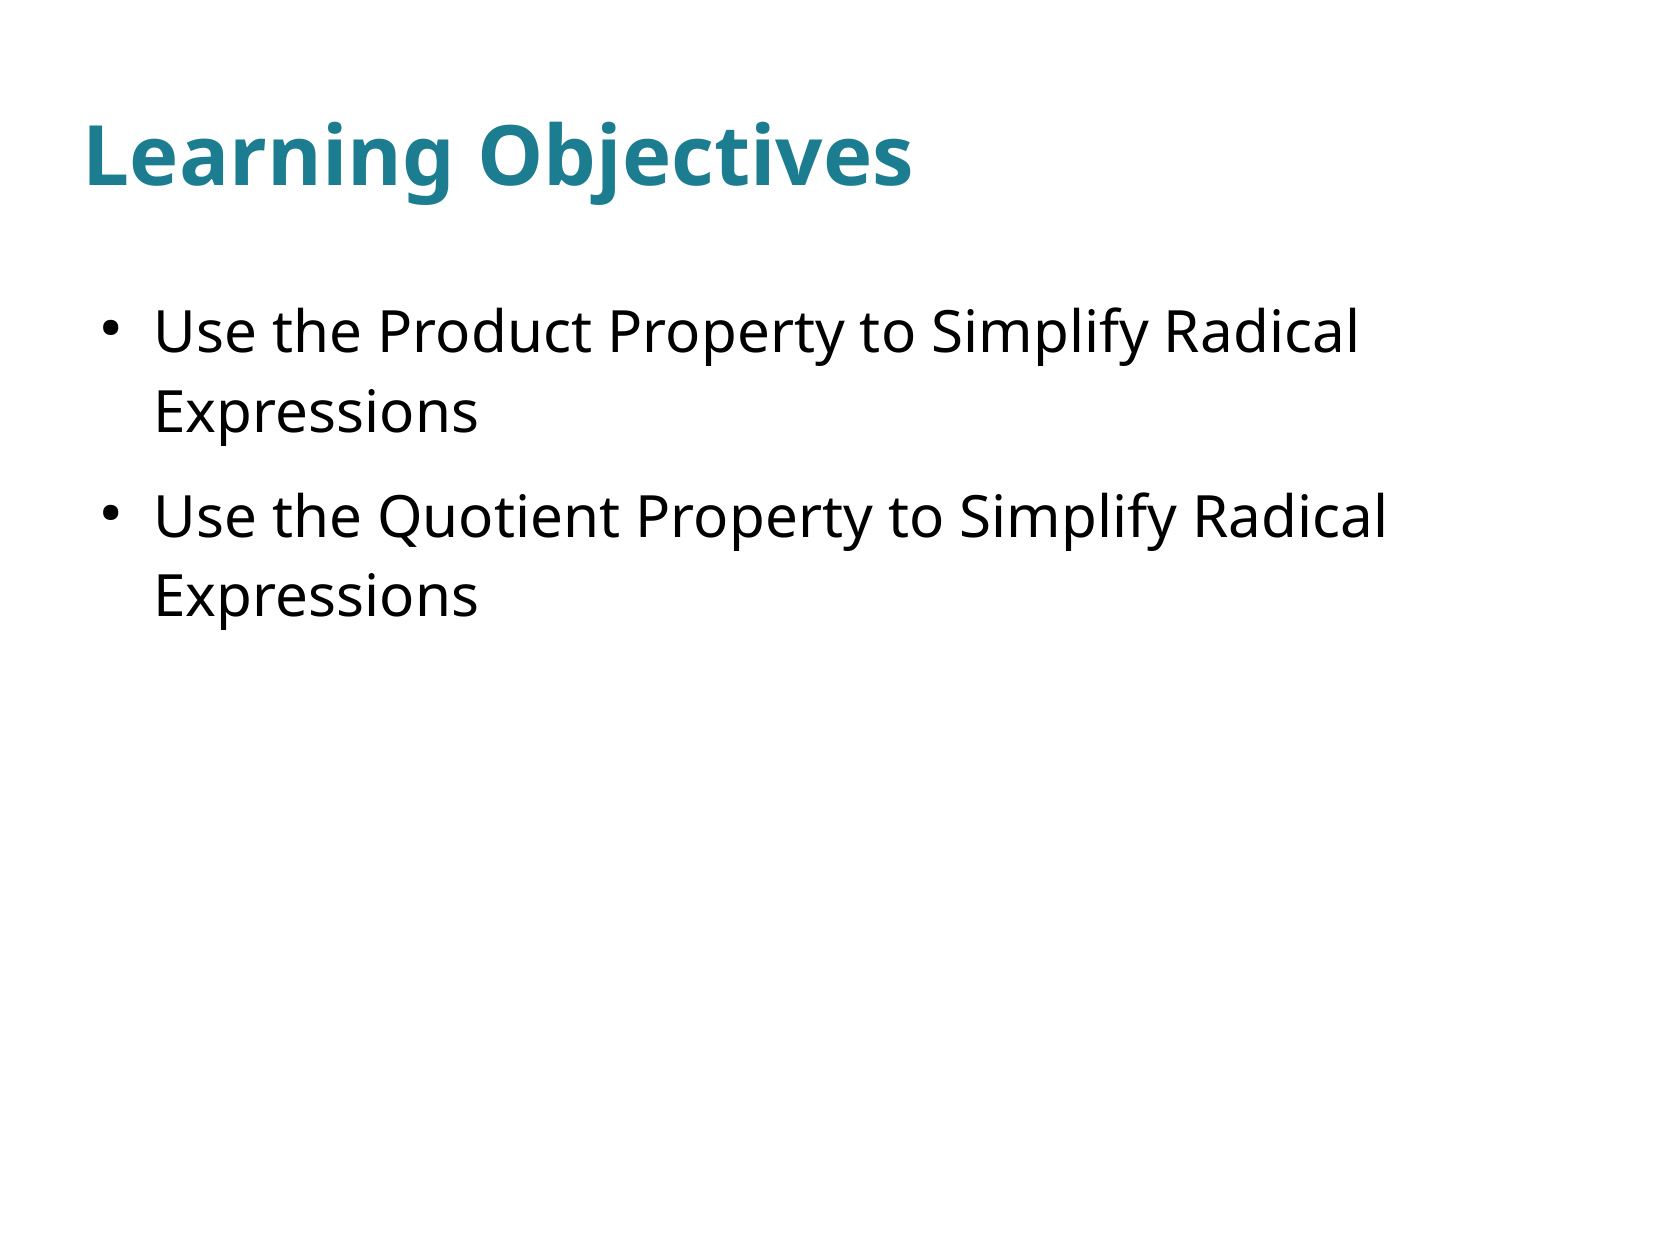

# Learning Objectives
Use the Product Property to Simplify Radical Expressions
Use the Quotient Property to Simplify Radical Expressions